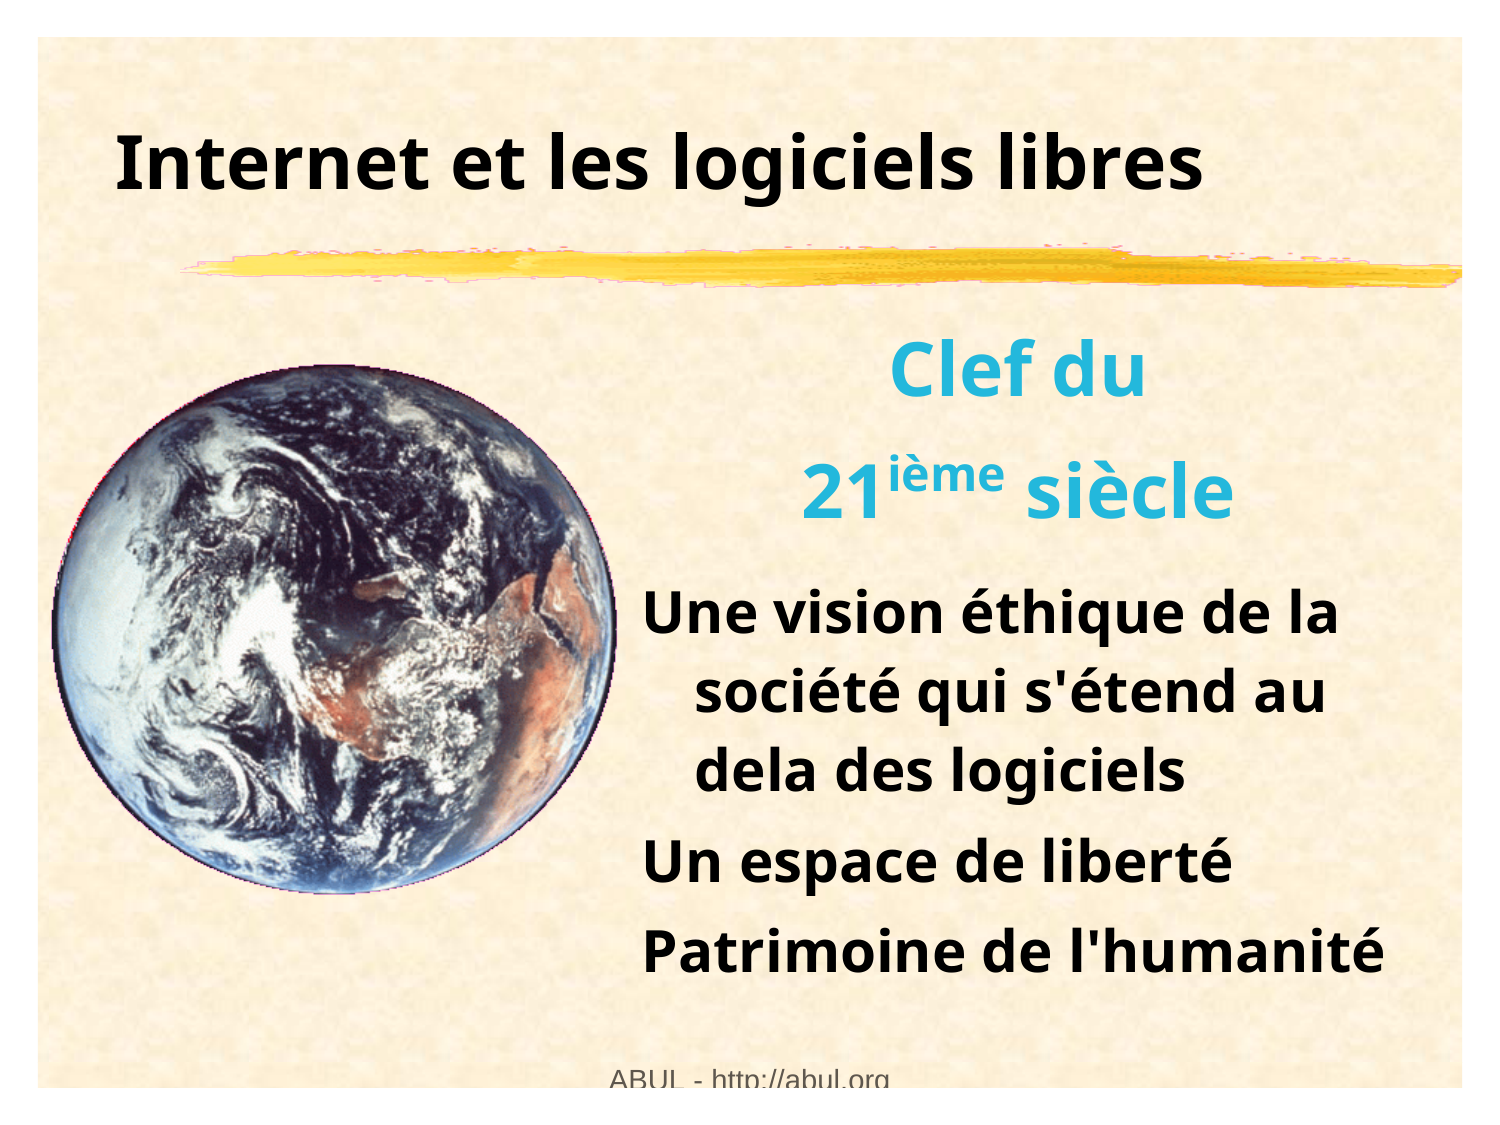

# Internet et les logiciels libres
Clef du
21ième siècle
Une vision éthique de la société qui s'étend au dela des logiciels
Un espace de liberté
Patrimoine de l'humanité